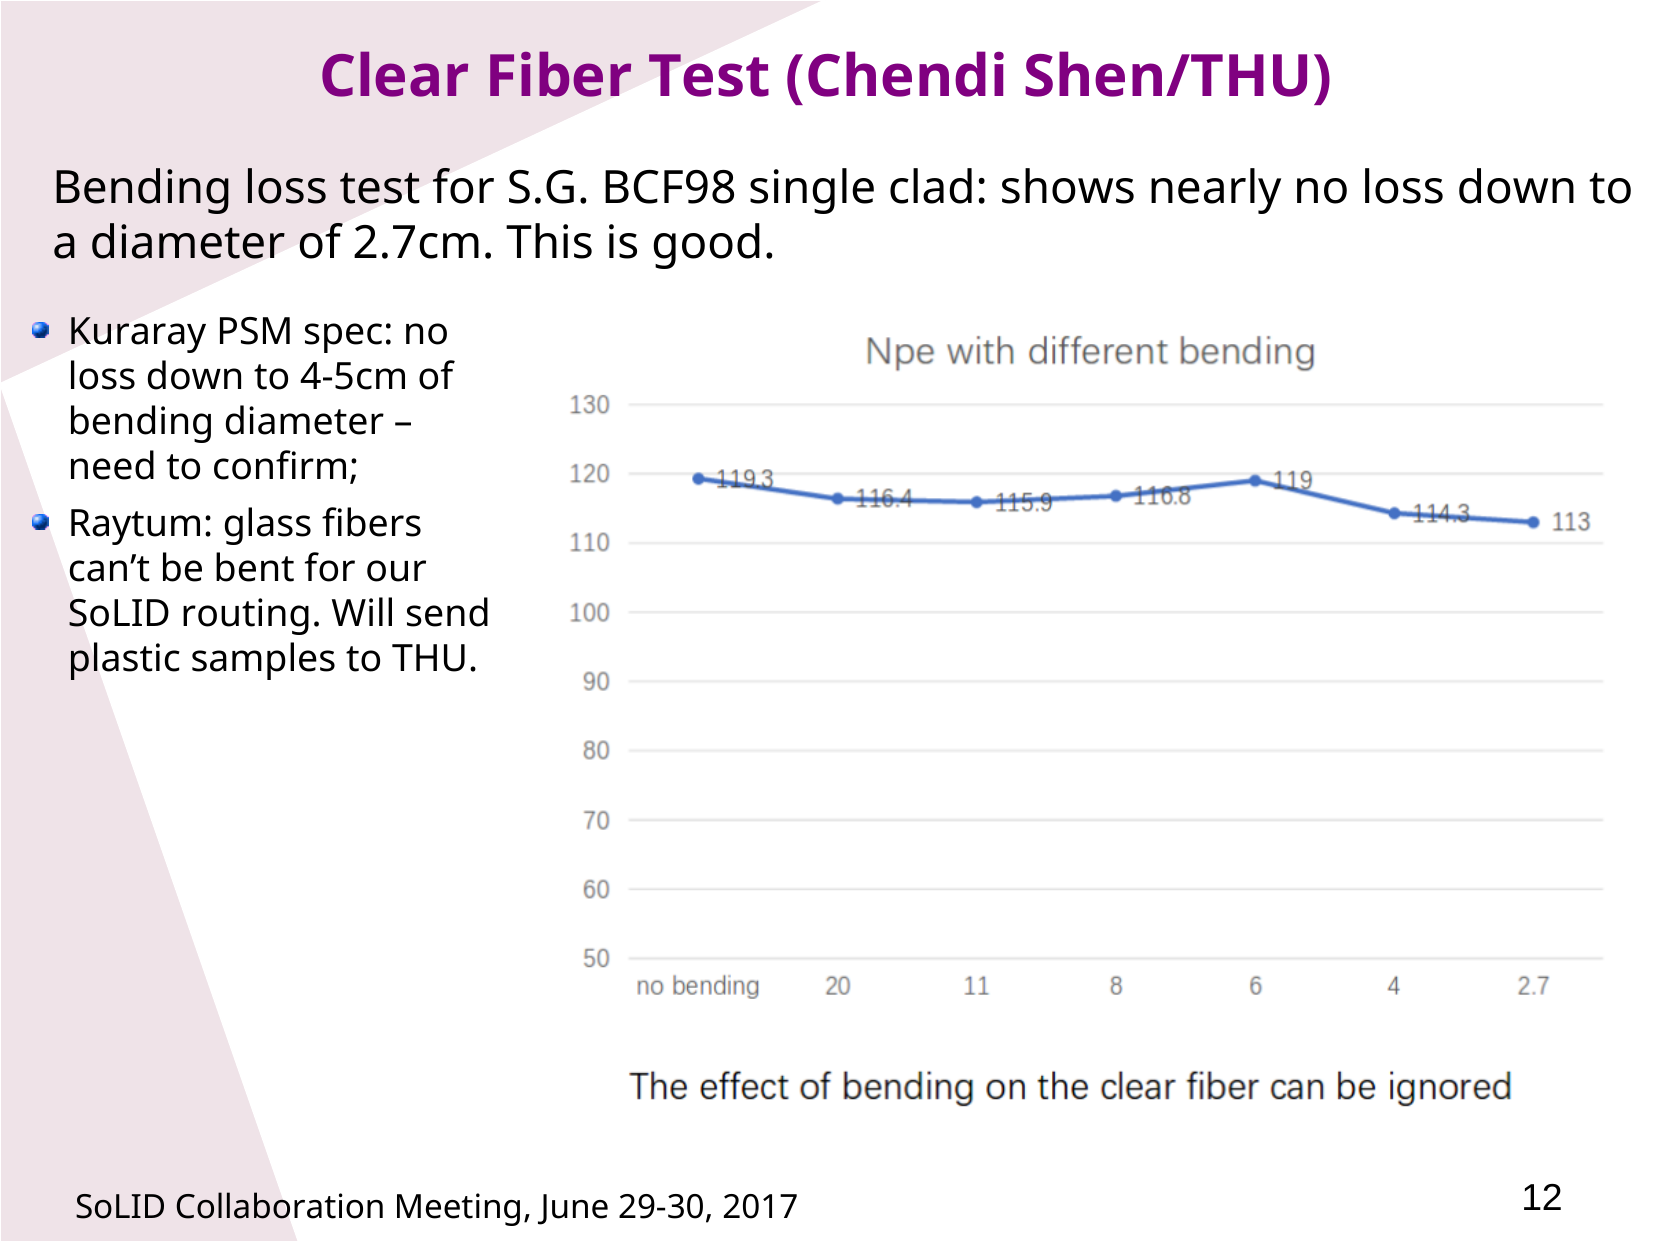

# Clear Fiber Test (Chendi Shen/THU)
Bending loss test for S.G. BCF98 single clad: shows nearly no loss down to a diameter of 2.7cm. This is good.
Kuraray PSM spec: no loss down to 4-5cm of bending diameter – need to confirm;
Raytum: glass fibers can’t be bent for our SoLID routing. Will send plastic samples to THU.
12